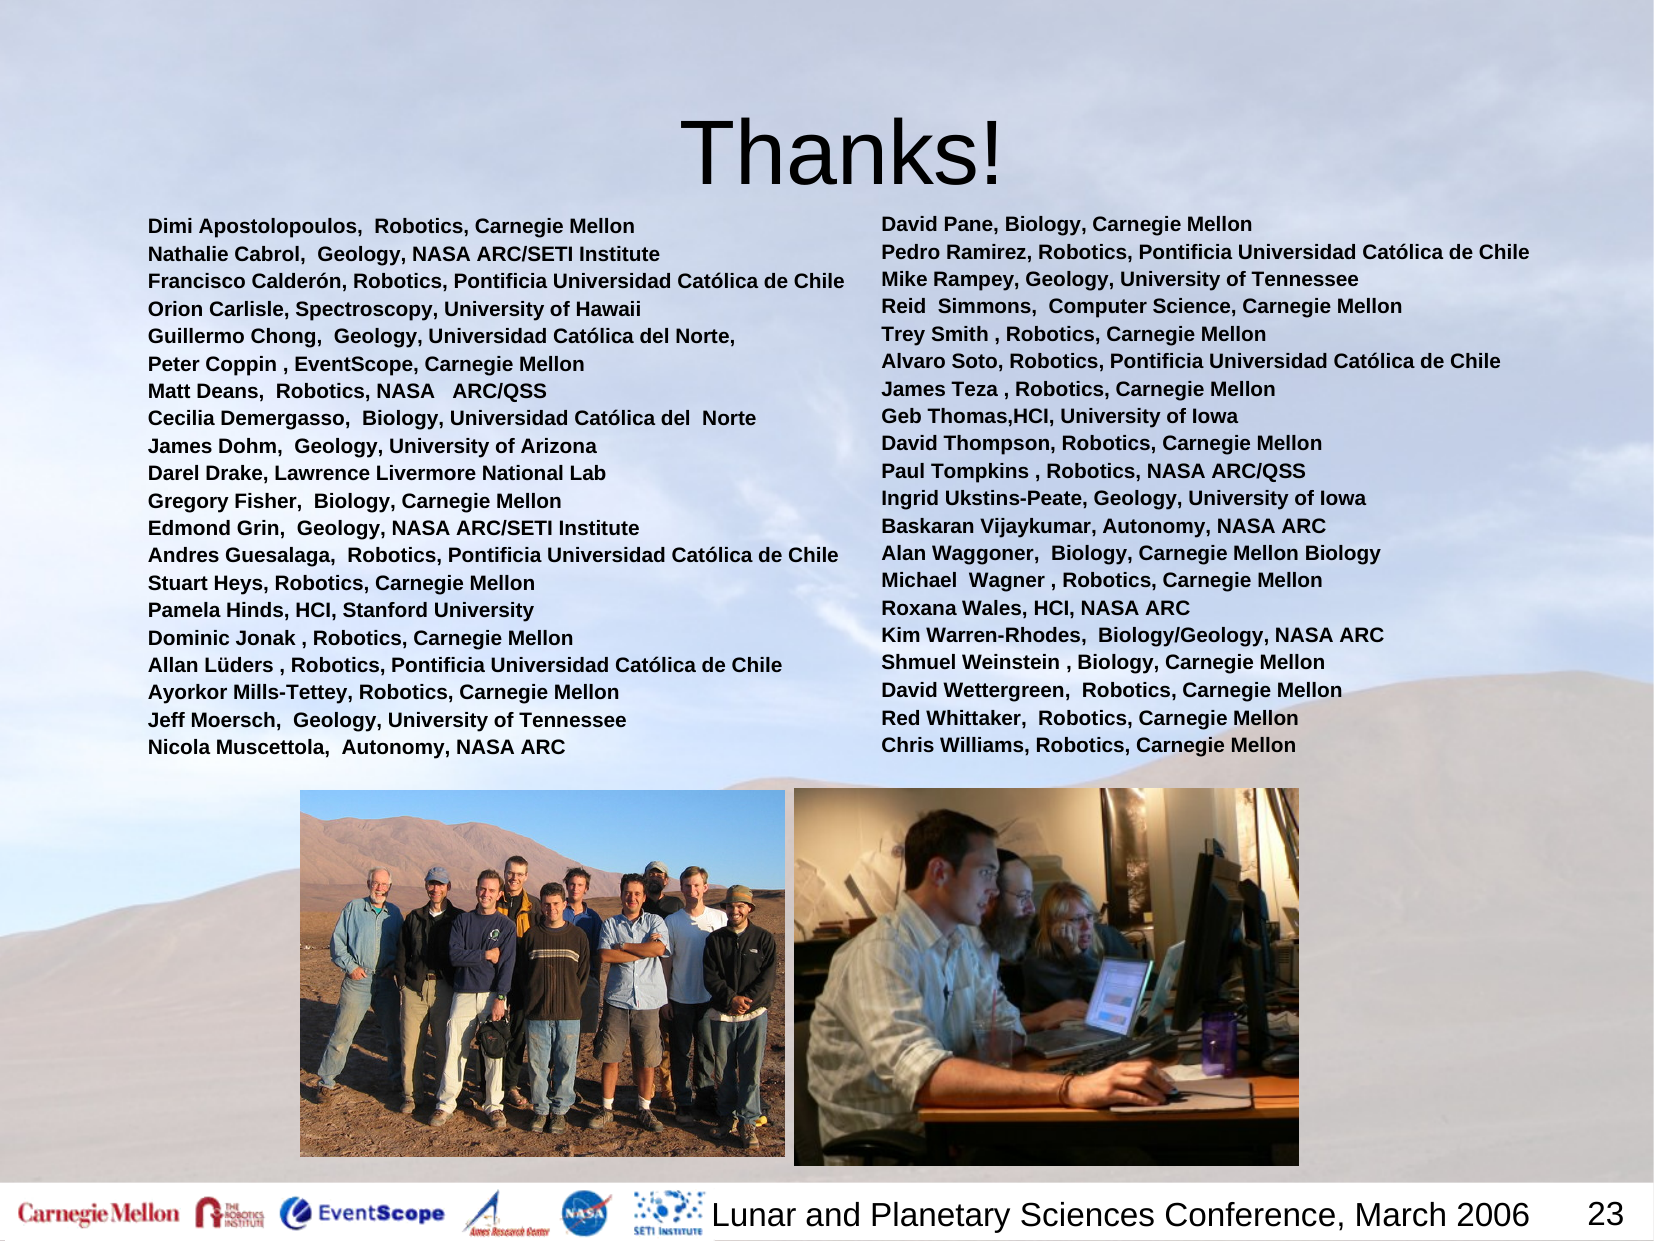

# Thanks!
Dimi Apostolopoulos, Robotics, Carnegie Mellon
Nathalie Cabrol, Geology, NASA ARC/SETI Institute
Francisco Calderón, Robotics, Pontificia Universidad Católica de Chile
Orion Carlisle, Spectroscopy, University of Hawaii
Guillermo Chong, Geology, Universidad Católica del Norte,
Peter Coppin , EventScope, Carnegie Mellon
Matt Deans, Robotics, NASA ARC/QSS
Cecilia Demergasso, Biology, Universidad Católica del Norte
James Dohm, Geology, University of Arizona
Darel Drake, Lawrence Livermore National Lab
Gregory Fisher, Biology, Carnegie Mellon
Edmond Grin, Geology, NASA ARC/SETI Institute
Andres Guesalaga, Robotics, Pontificia Universidad Católica de Chile
Stuart Heys, Robotics, Carnegie Mellon
Pamela Hinds, HCI, Stanford University
Dominic Jonak , Robotics, Carnegie Mellon
Allan Lüders , Robotics, Pontificia Universidad Católica de Chile
Ayorkor Mills-Tettey, Robotics, Carnegie Mellon
Jeff Moersch, Geology, University of Tennessee
Nicola Muscettola, Autonomy, NASA ARC
David Pane, Biology, Carnegie Mellon
Pedro Ramirez, Robotics, Pontificia Universidad Católica de Chile
Mike Rampey, Geology, University of Tennessee
Reid Simmons, Computer Science, Carnegie Mellon
Trey Smith , Robotics, Carnegie Mellon
Alvaro Soto, Robotics, Pontificia Universidad Católica de Chile
James Teza , Robotics, Carnegie Mellon
Geb Thomas,HCI, University of Iowa
David Thompson, Robotics, Carnegie Mellon
Paul Tompkins , Robotics, NASA ARC/QSS
Ingrid Ukstins-Peate, Geology, University of Iowa
Baskaran Vijaykumar, Autonomy, NASA ARC
Alan Waggoner, Biology, Carnegie Mellon Biology
Michael Wagner , Robotics, Carnegie Mellon
Roxana Wales, HCI, NASA ARC
Kim Warren-Rhodes, Biology/Geology, NASA ARC
Shmuel Weinstein , Biology, Carnegie Mellon
David Wettergreen, Robotics, Carnegie Mellon
Red Whittaker, Robotics, Carnegie Mellon
Chris Williams, Robotics, Carnegie Mellon